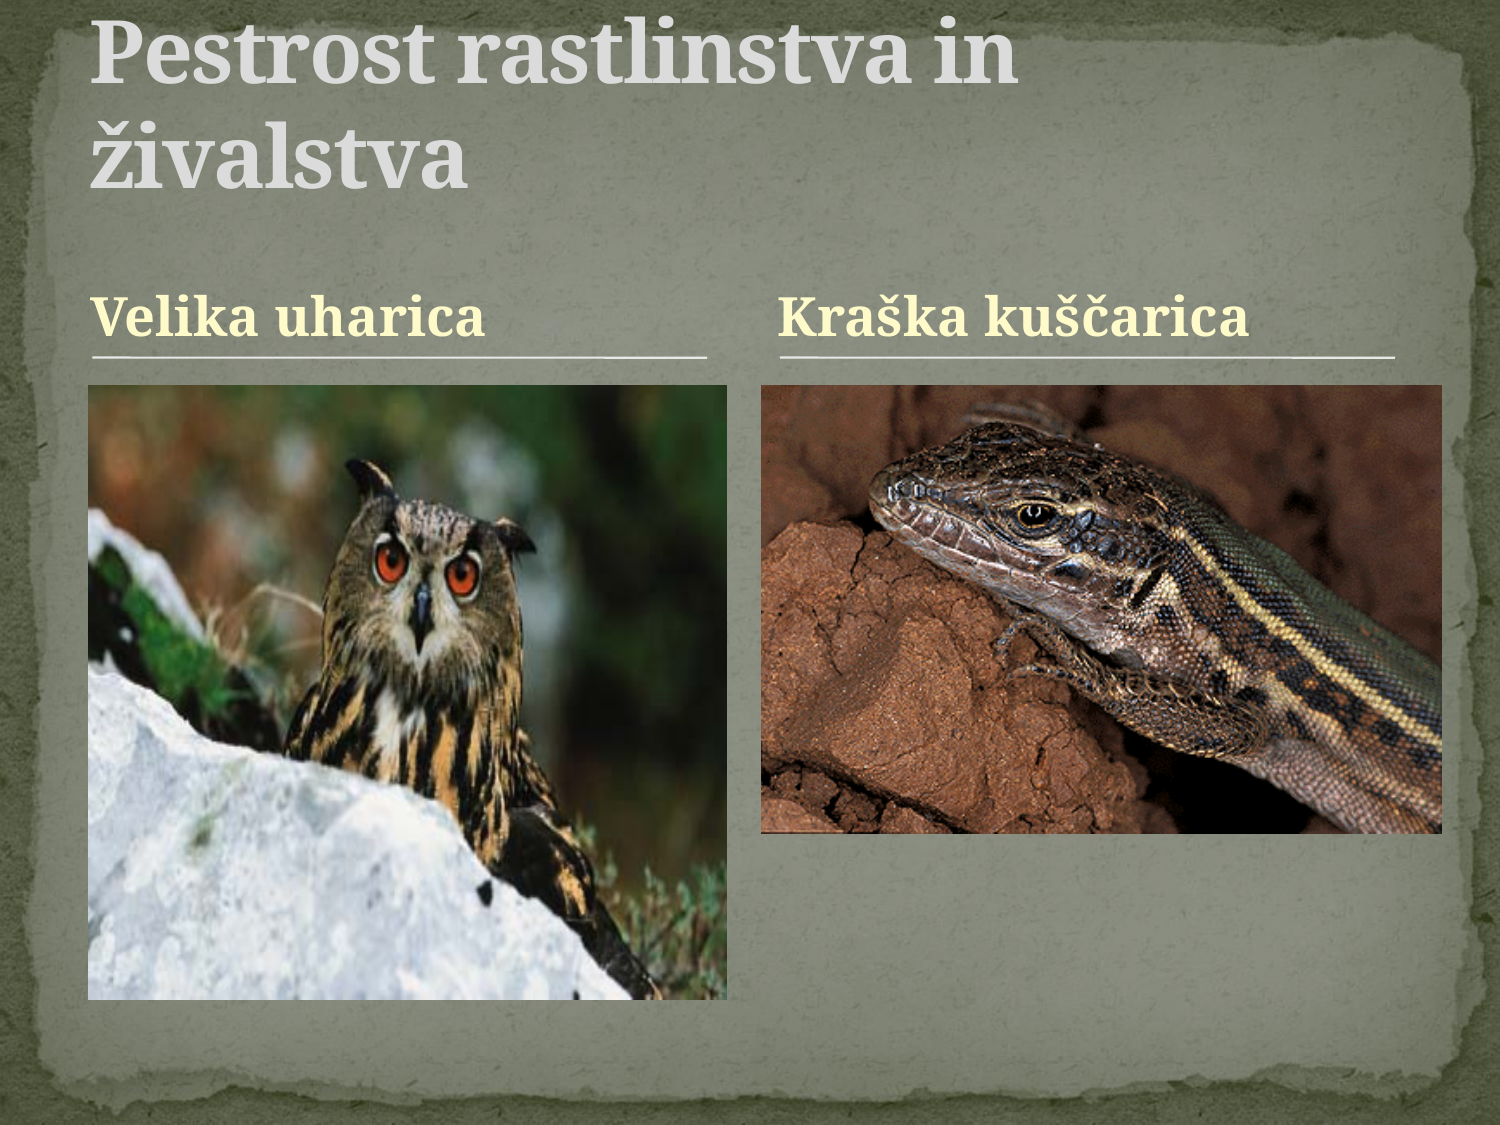

Pestrost rastlinstva in živalstva
# Velika uharica
Kraška kuščarica